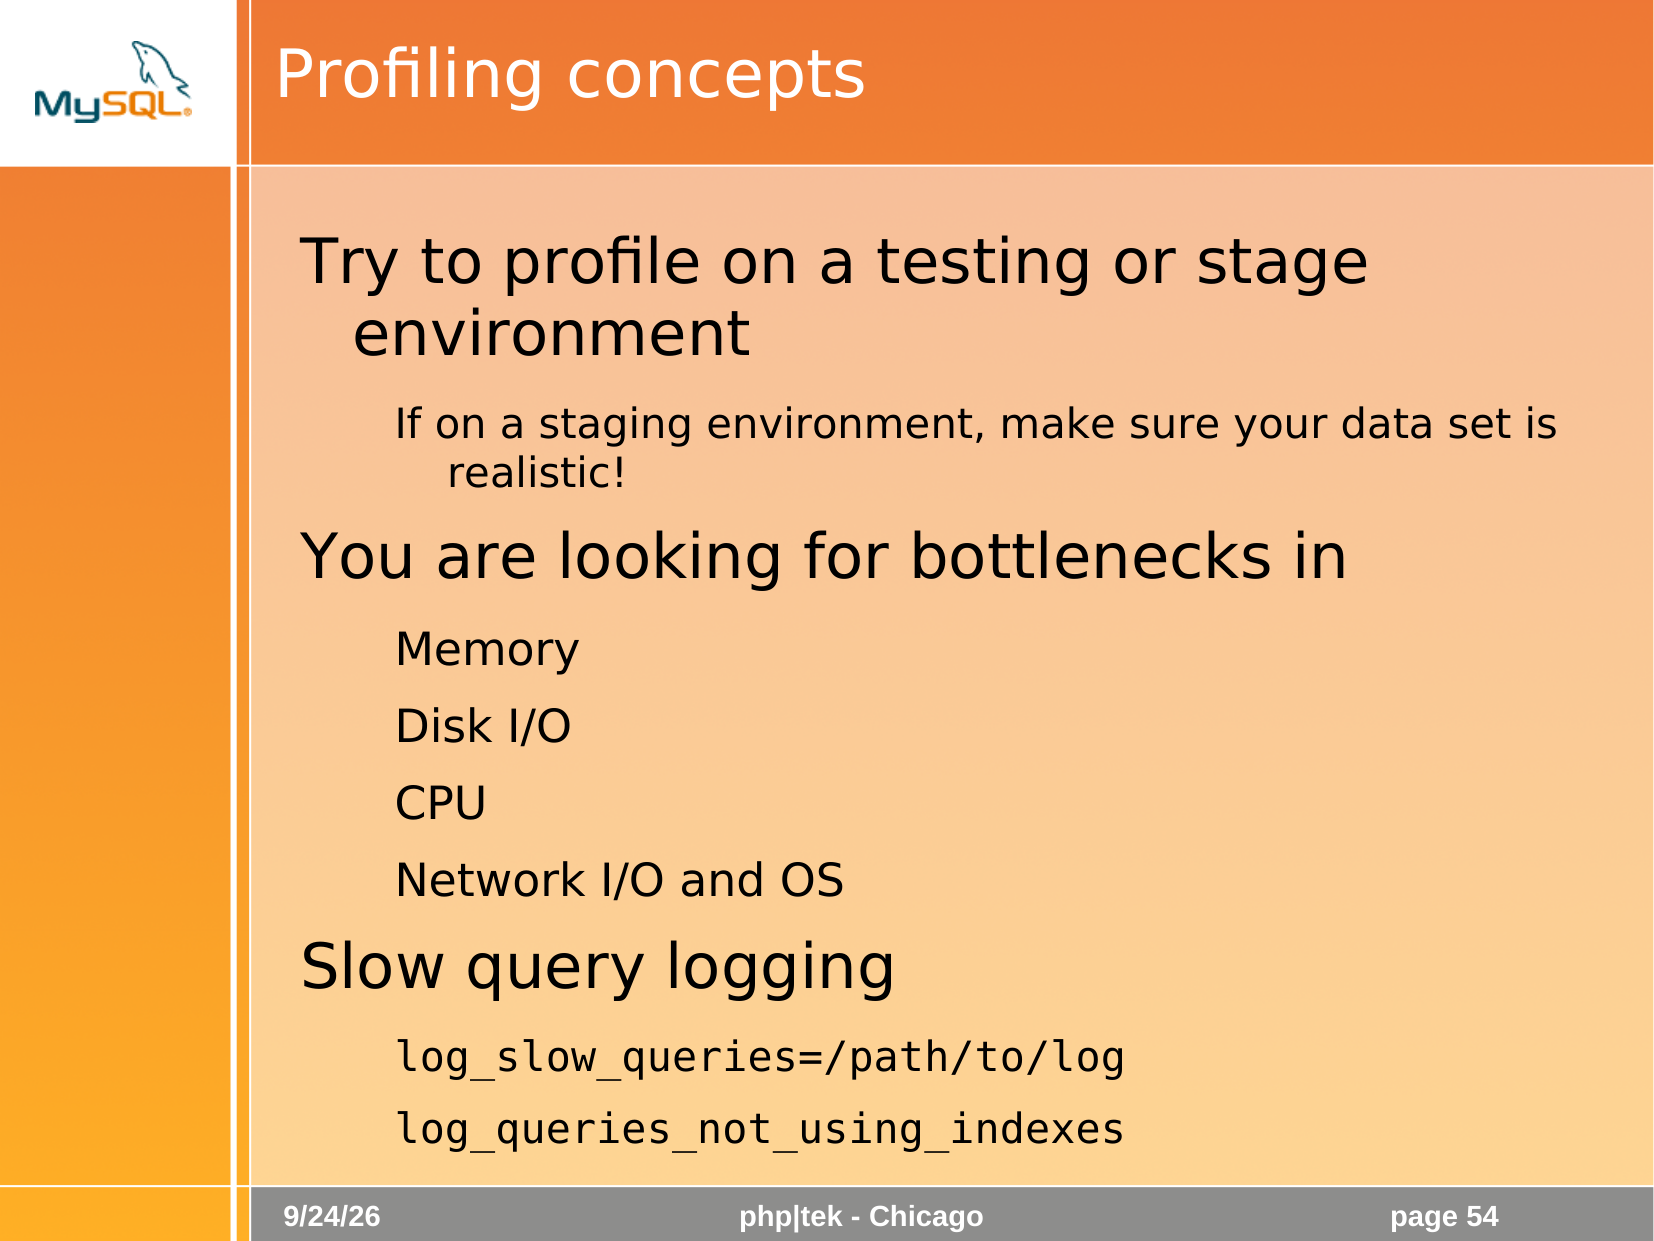

# Profiling concepts
Try to profile on a testing or stage environment
If on a staging environment, make sure your data set is realistic!
You are looking for bottlenecks in
Memory
Disk I/O
CPU
Network I/O and OS
Slow query logging
log_slow_queries=/path/to/log
log_queries_not_using_indexes